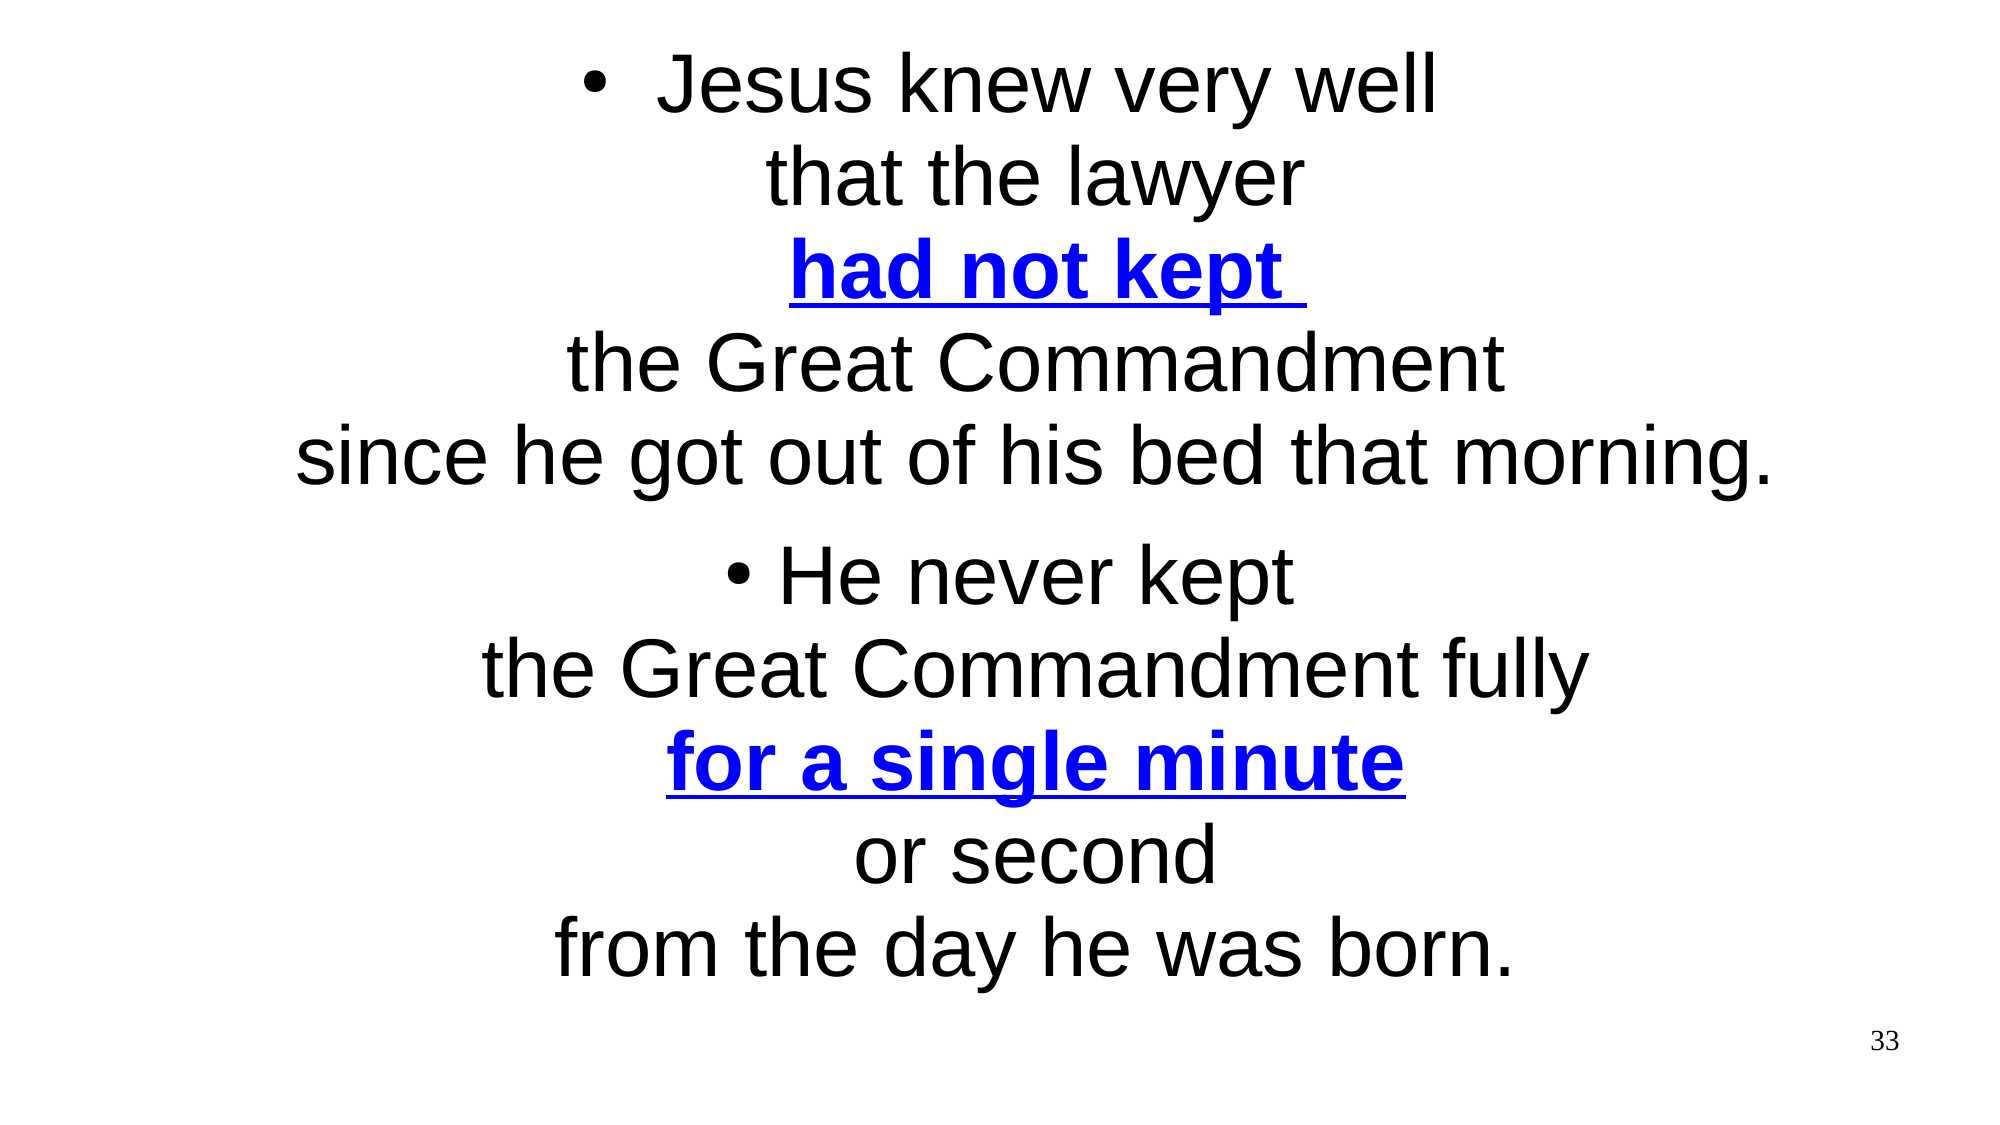

# Jesus knew very well that the lawyer had not kept the Great Commandment since he got out of his bed that morning.
He never kept
the Great Commandment fully
for a single minute
or second
from the day he was born.
33